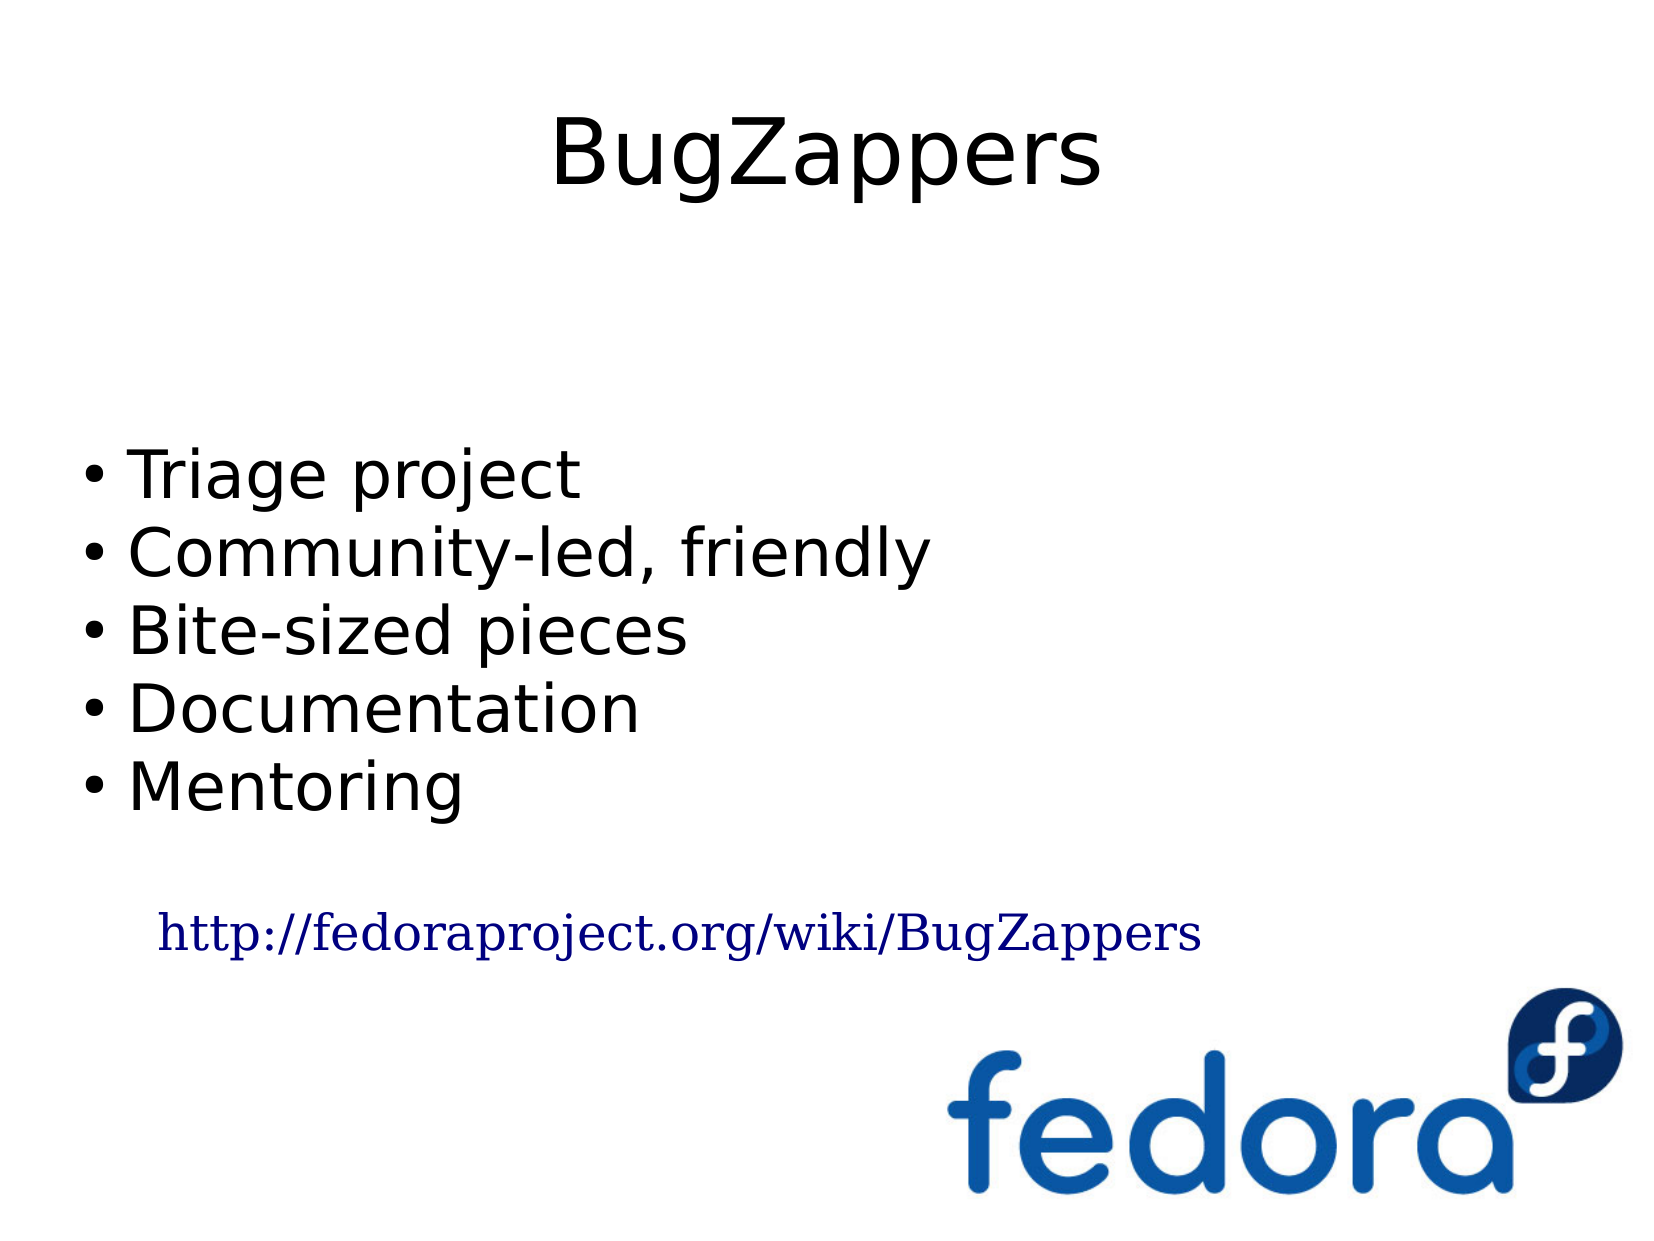

# BugZappers
 Triage project
 Community-led, friendly
 Bite-sized pieces
 Documentation
 Mentoring
	http://fedoraproject.org/wiki/BugZappers